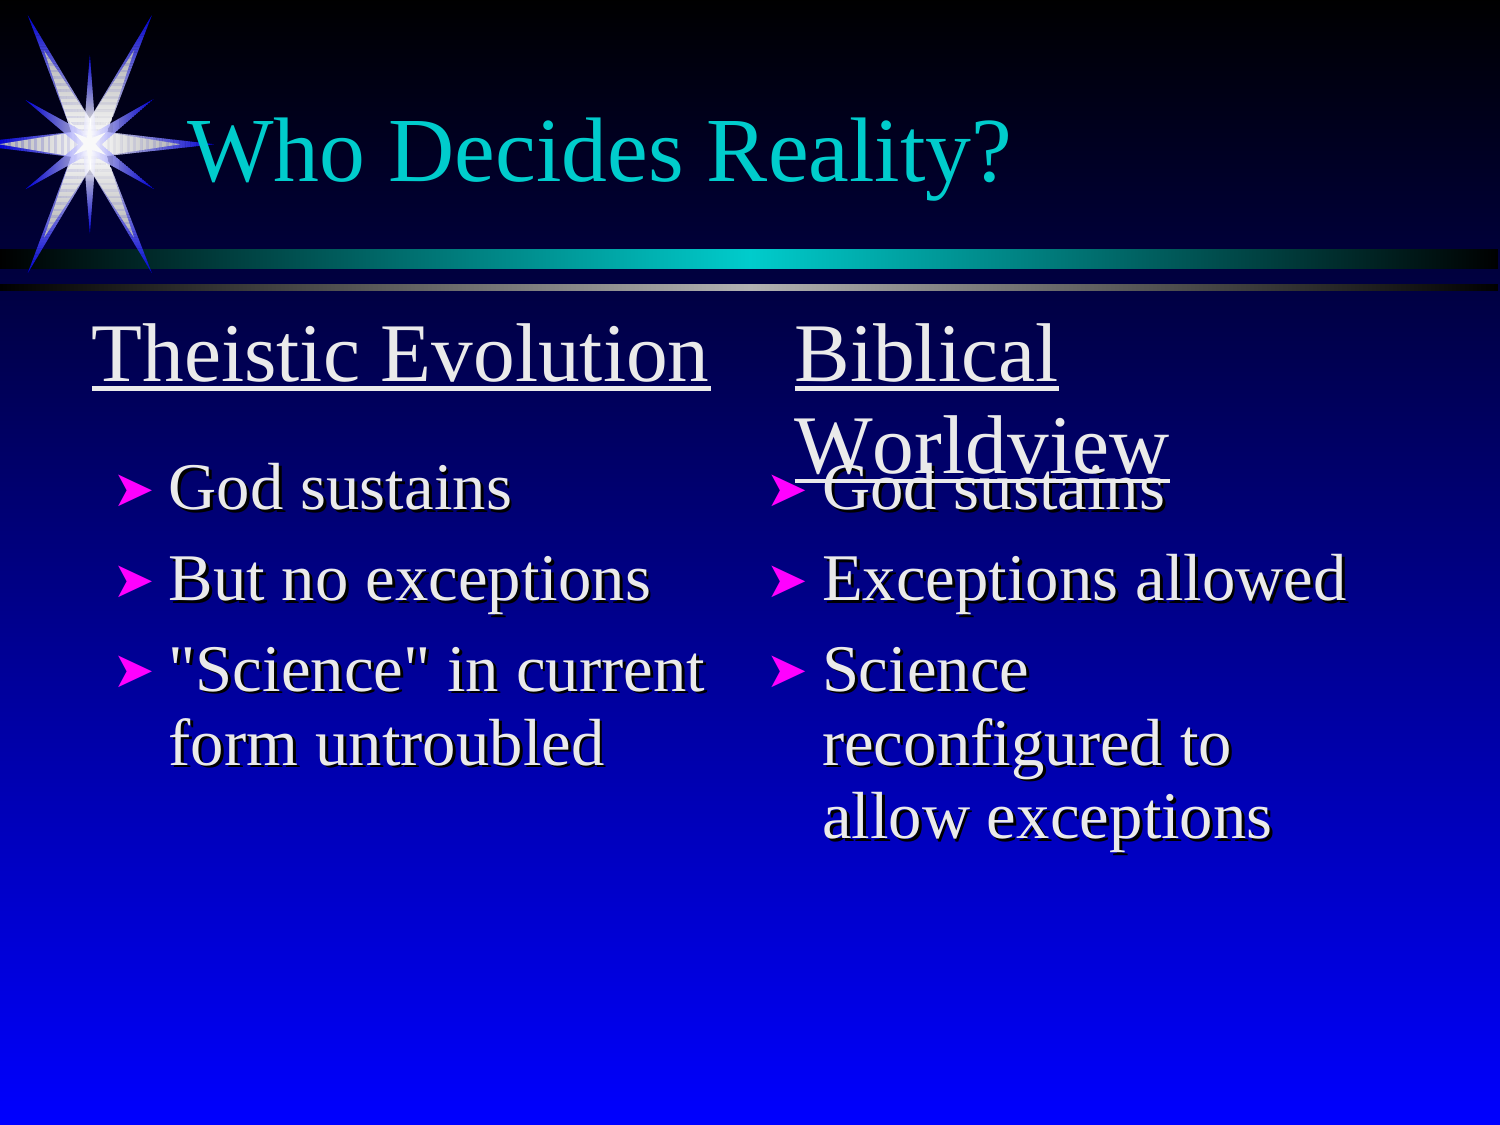

# Who Decides Reality?
Theistic Evolution
Biblical Worldview
God sustains
But no exceptions
"Science" in current form untroubled
God sustains
Exceptions allowed
Science reconfigured to allow exceptions